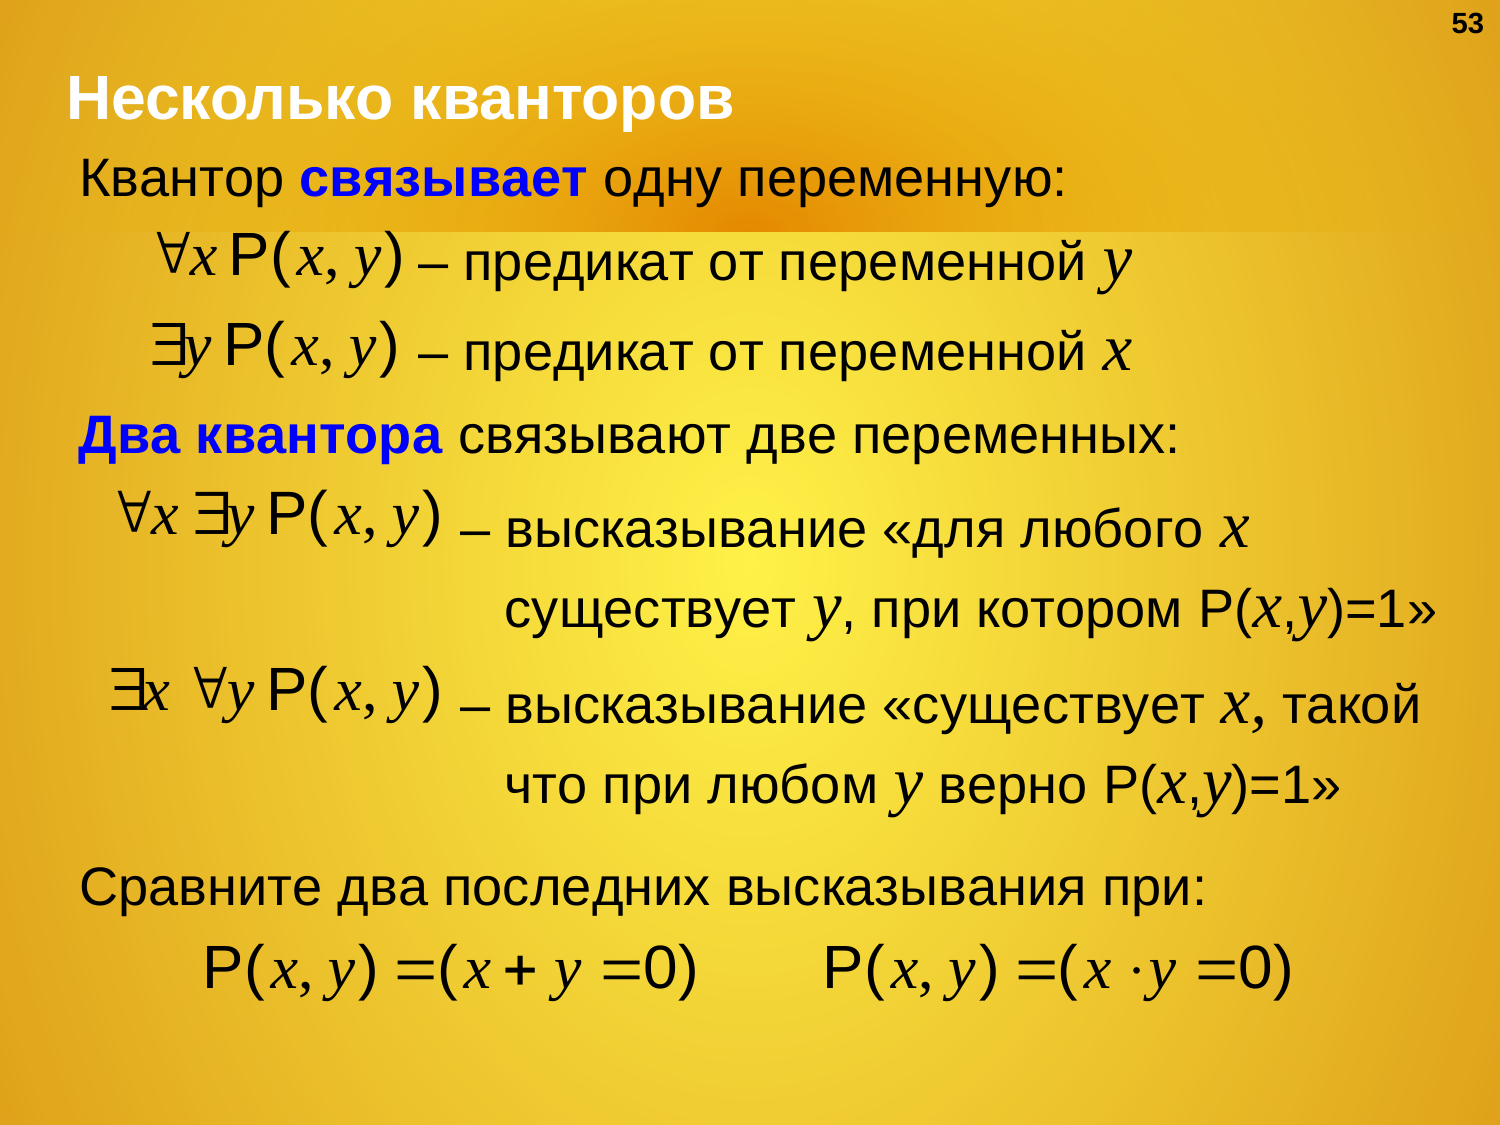

# Несколько кванторов
Квантор связывает одну переменную:
– предикат от переменной y
– предикат от переменной x
Два квантора связывают две переменных:
– высказывание «для любого x существует y, при котором P(x,y)=1»
– высказывание «существует x, такой что при любом y верно P(x,y)=1»
Сравните два последних высказывания при: